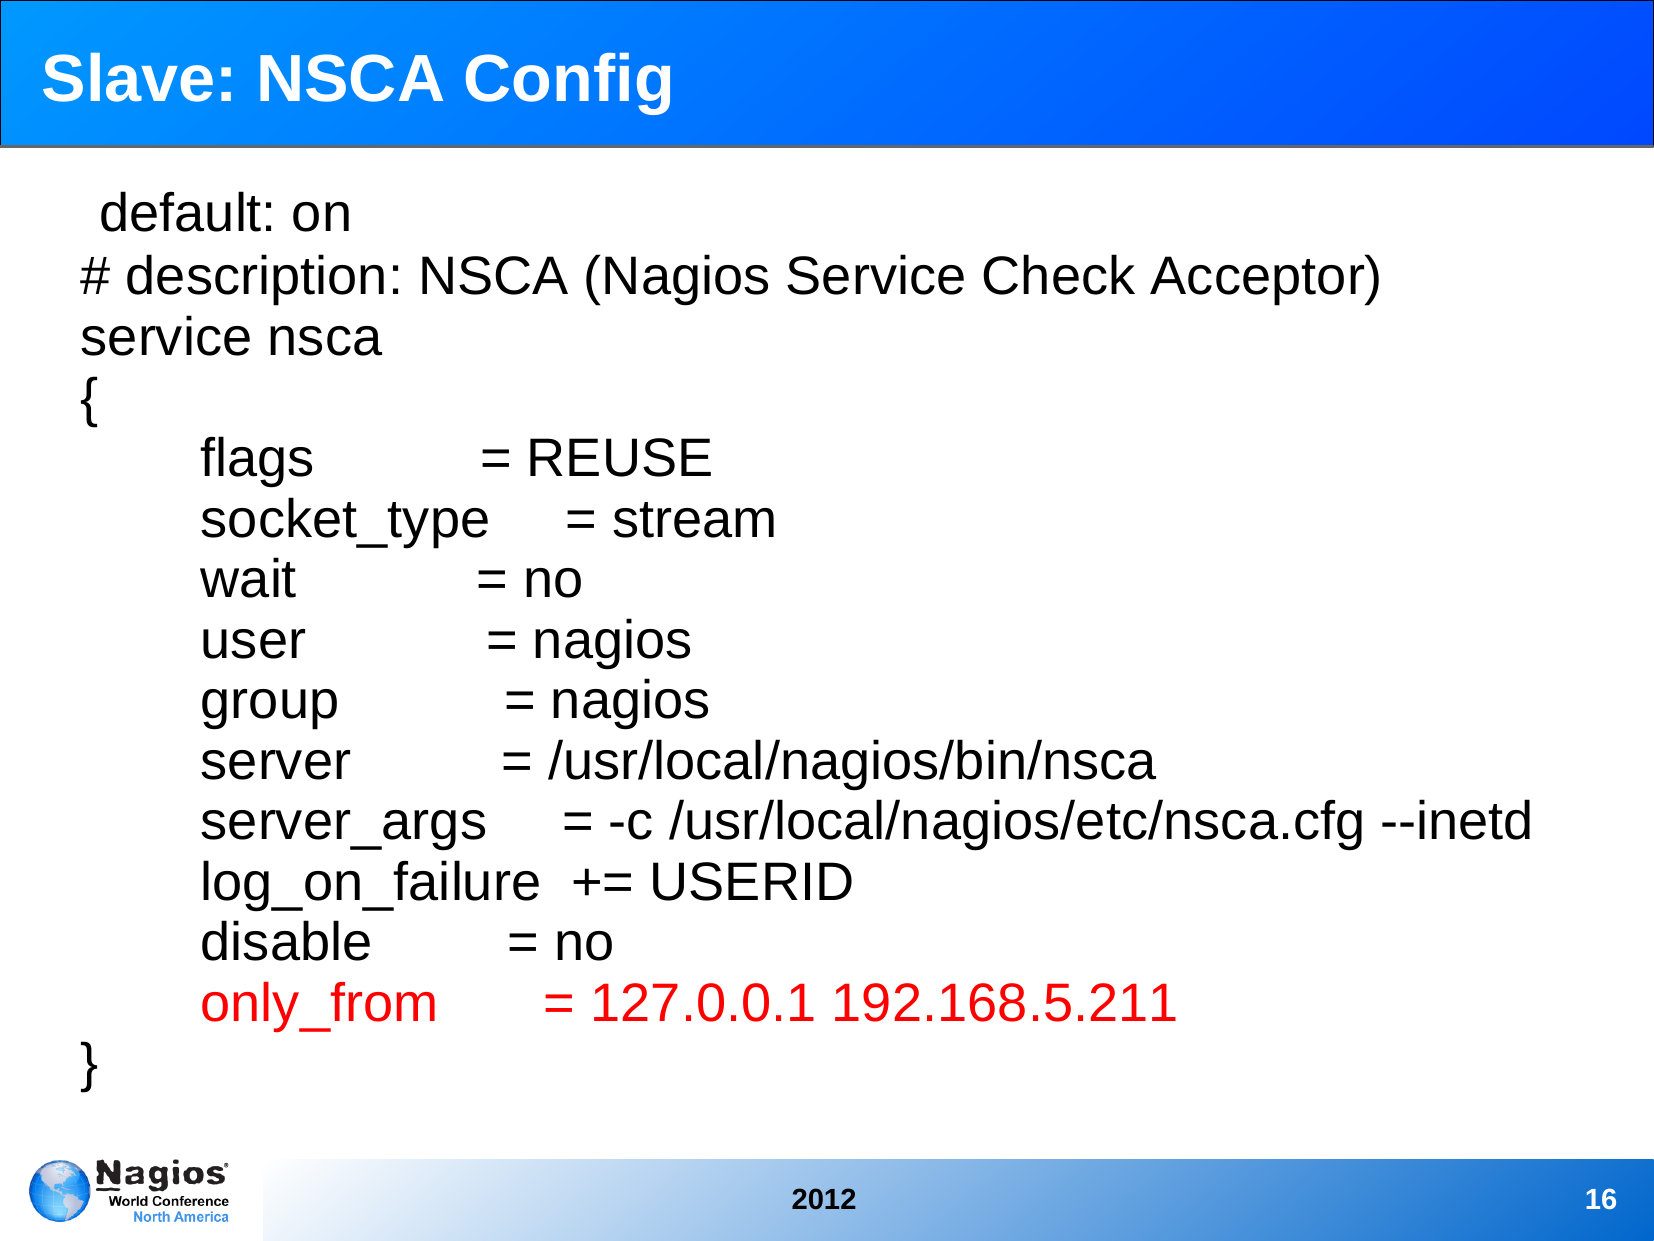

Slave: NSCA Config
# default: on
# description: NSCA (Nagios Service Check Acceptor)
service nsca
{
 flags = REUSE
 socket_type = stream
 wait = no
 user = nagios
 group = nagios
 server = /usr/local/nagios/bin/nsca
 server_args = -c /usr/local/nagios/etc/nsca.cfg --inetd
 log_on_failure += USERID
 disable = no
 only_from = 127.0.0.1 192.168.5.211
}
2011
16